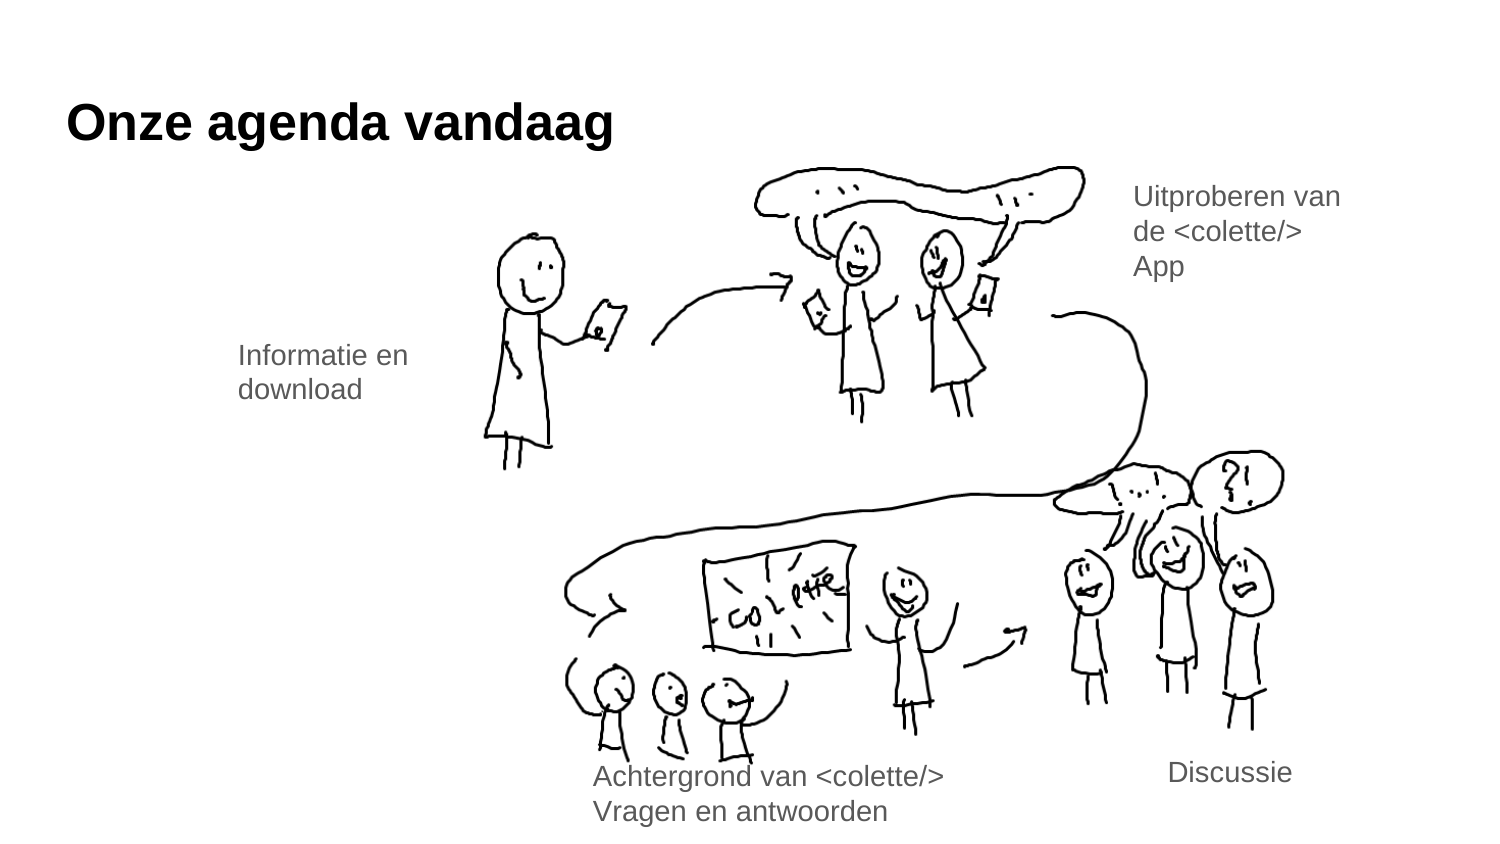

# Onze agenda vandaag
Uitproberen van de <colette/> App
Informatie en download
Discussie
Achtergrond van <colette/>
Vragen en antwoorden